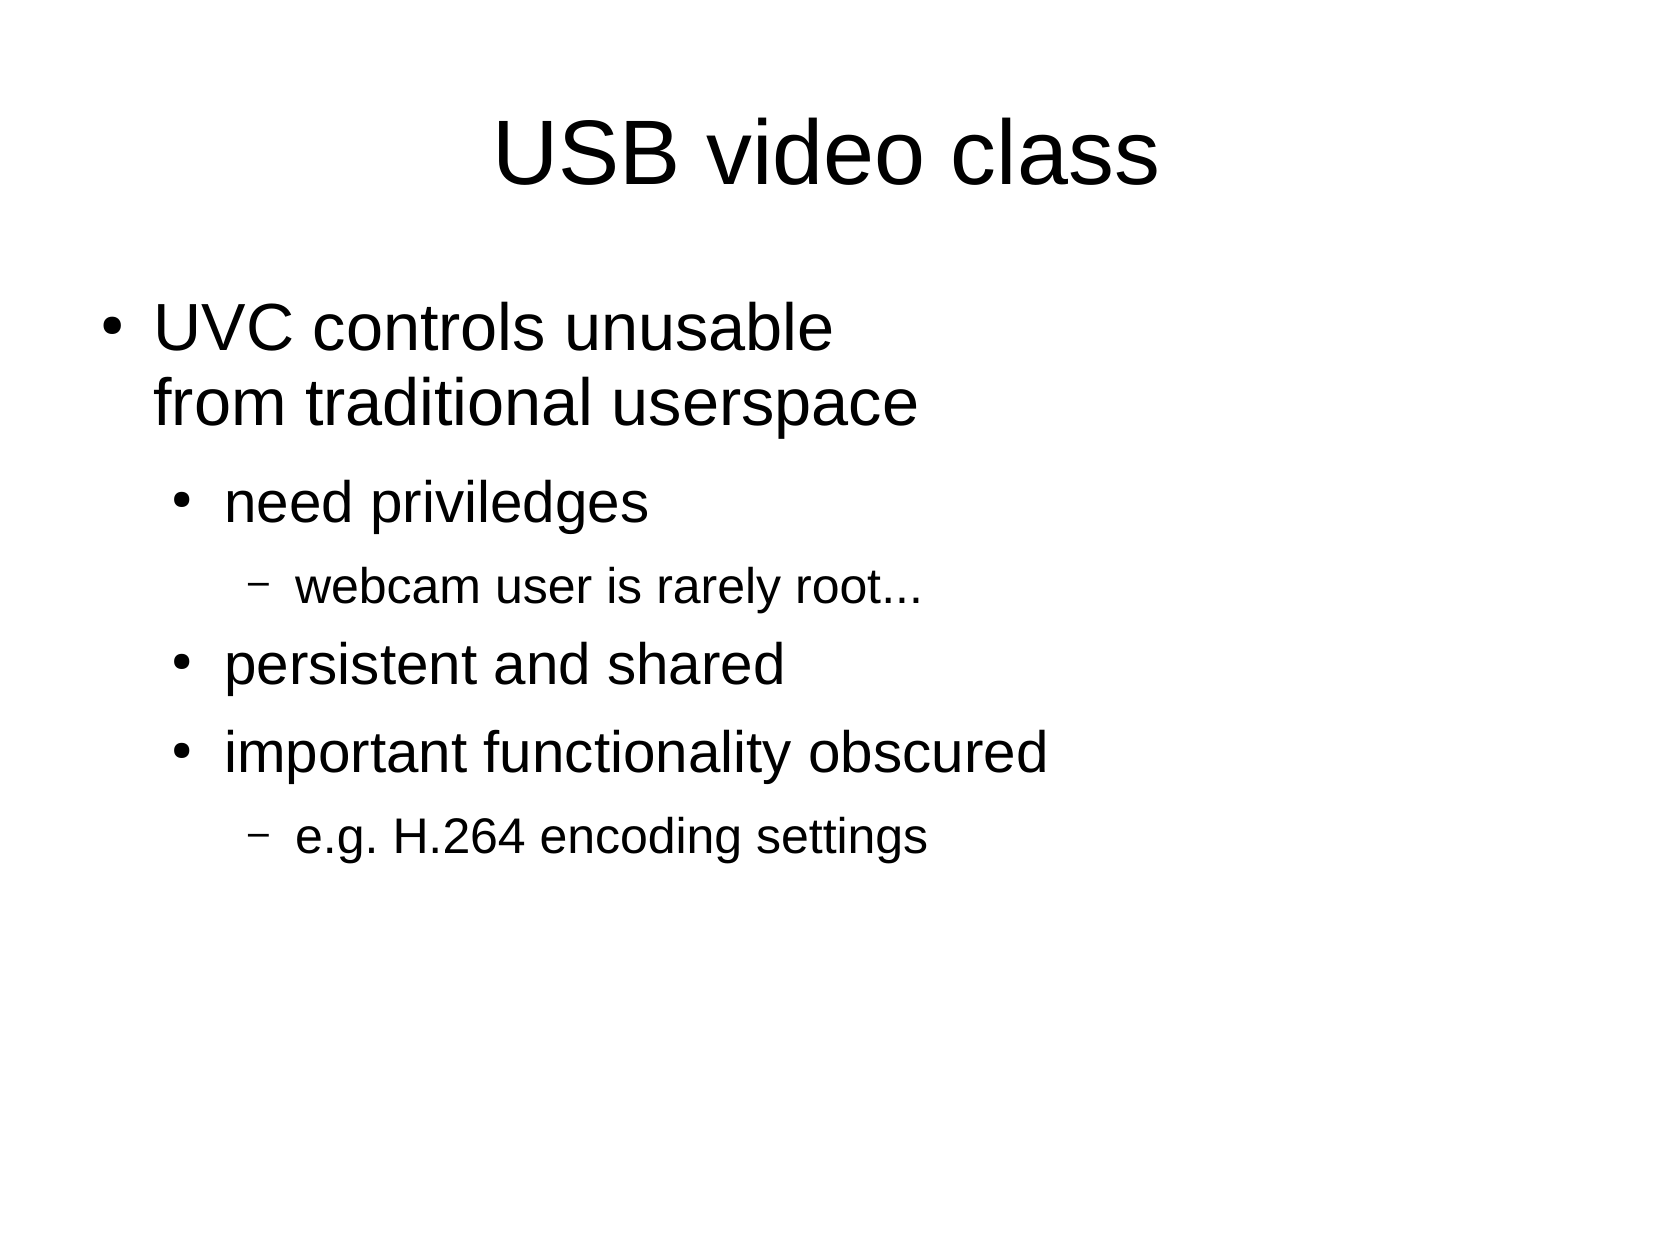

# USB video class
UVC controls unusable
from traditional userspace
need priviledges
webcam user is rarely root...
persistent and shared
important functionality obscured
e.g. H.264 encoding settings